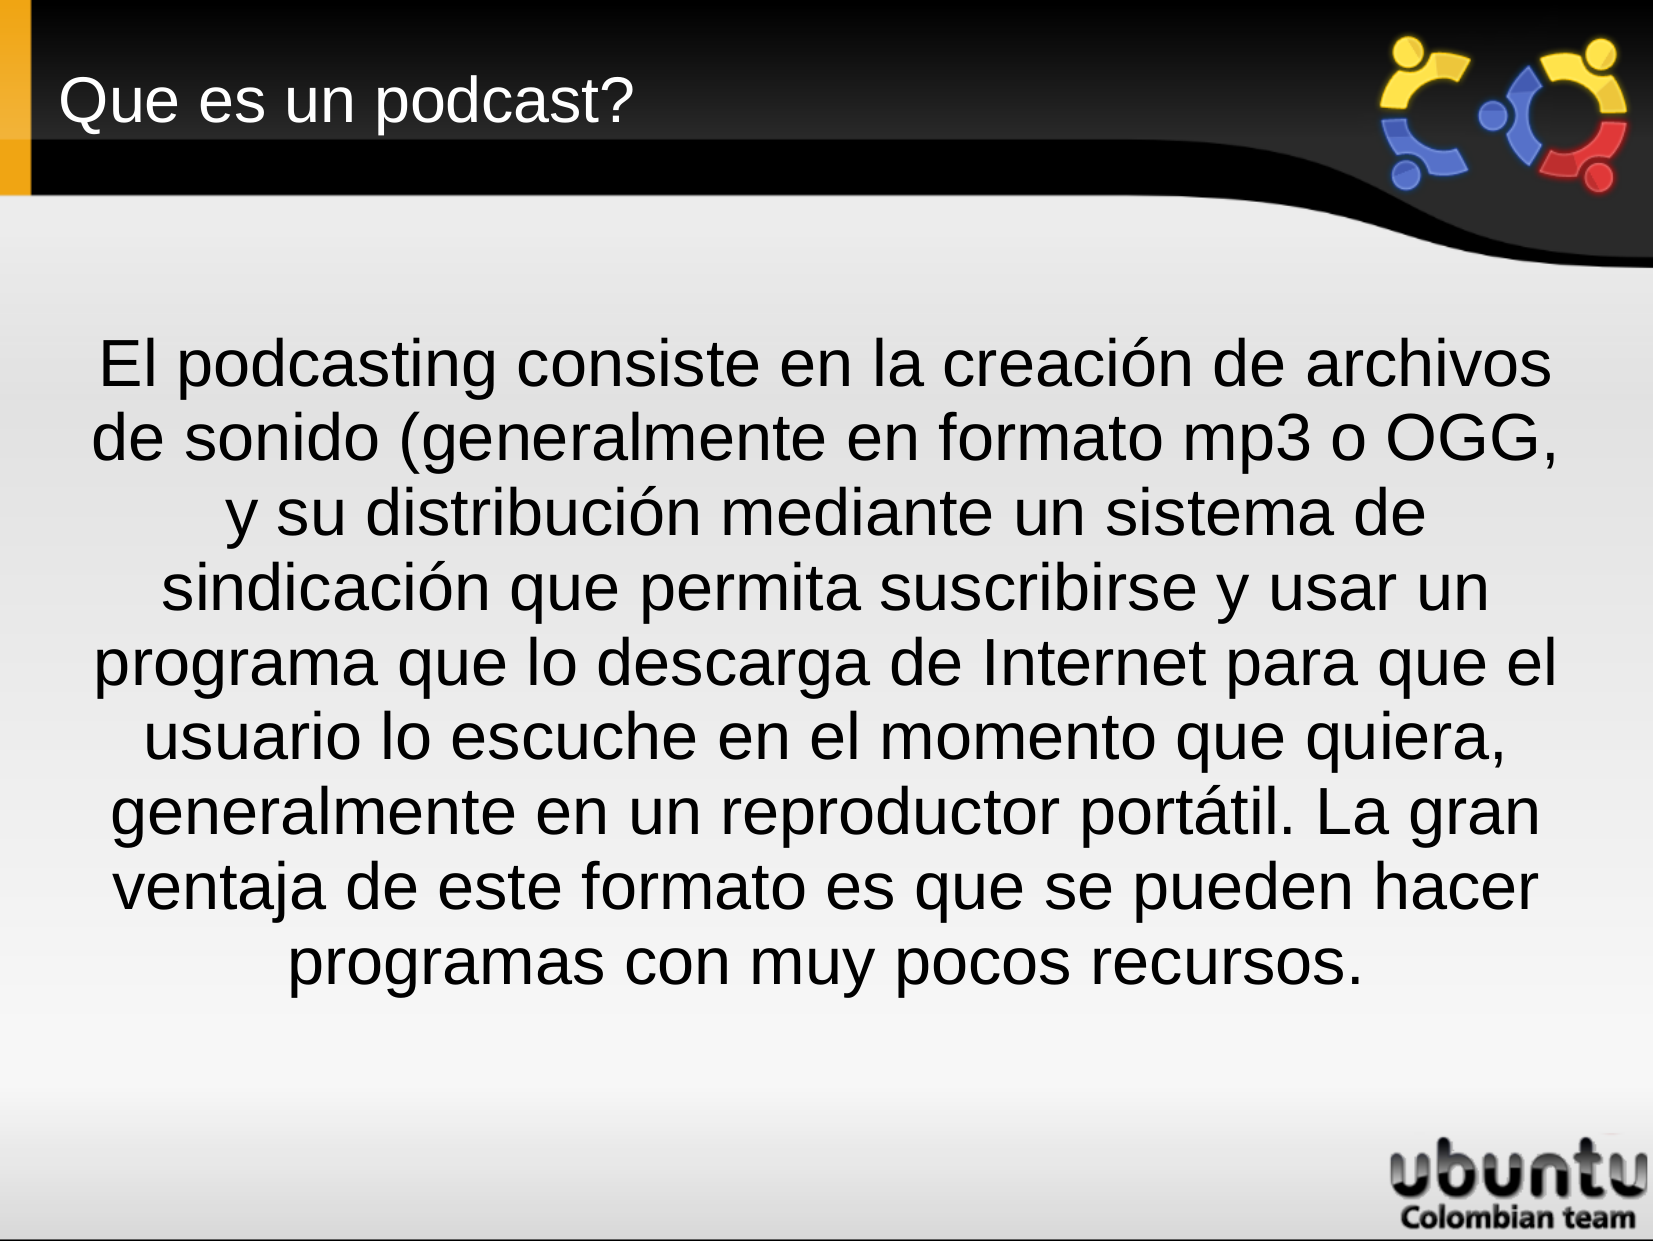

# Que es un podcast?
El podcasting consiste en la creación de archivos de sonido (generalmente en formato mp3 o OGG, y su distribución mediante un sistema de sindicación que permita suscribirse y usar un programa que lo descarga de Internet para que el usuario lo escuche en el momento que quiera, generalmente en un reproductor portátil. La gran ventaja de este formato es que se pueden hacer programas con muy pocos recursos.